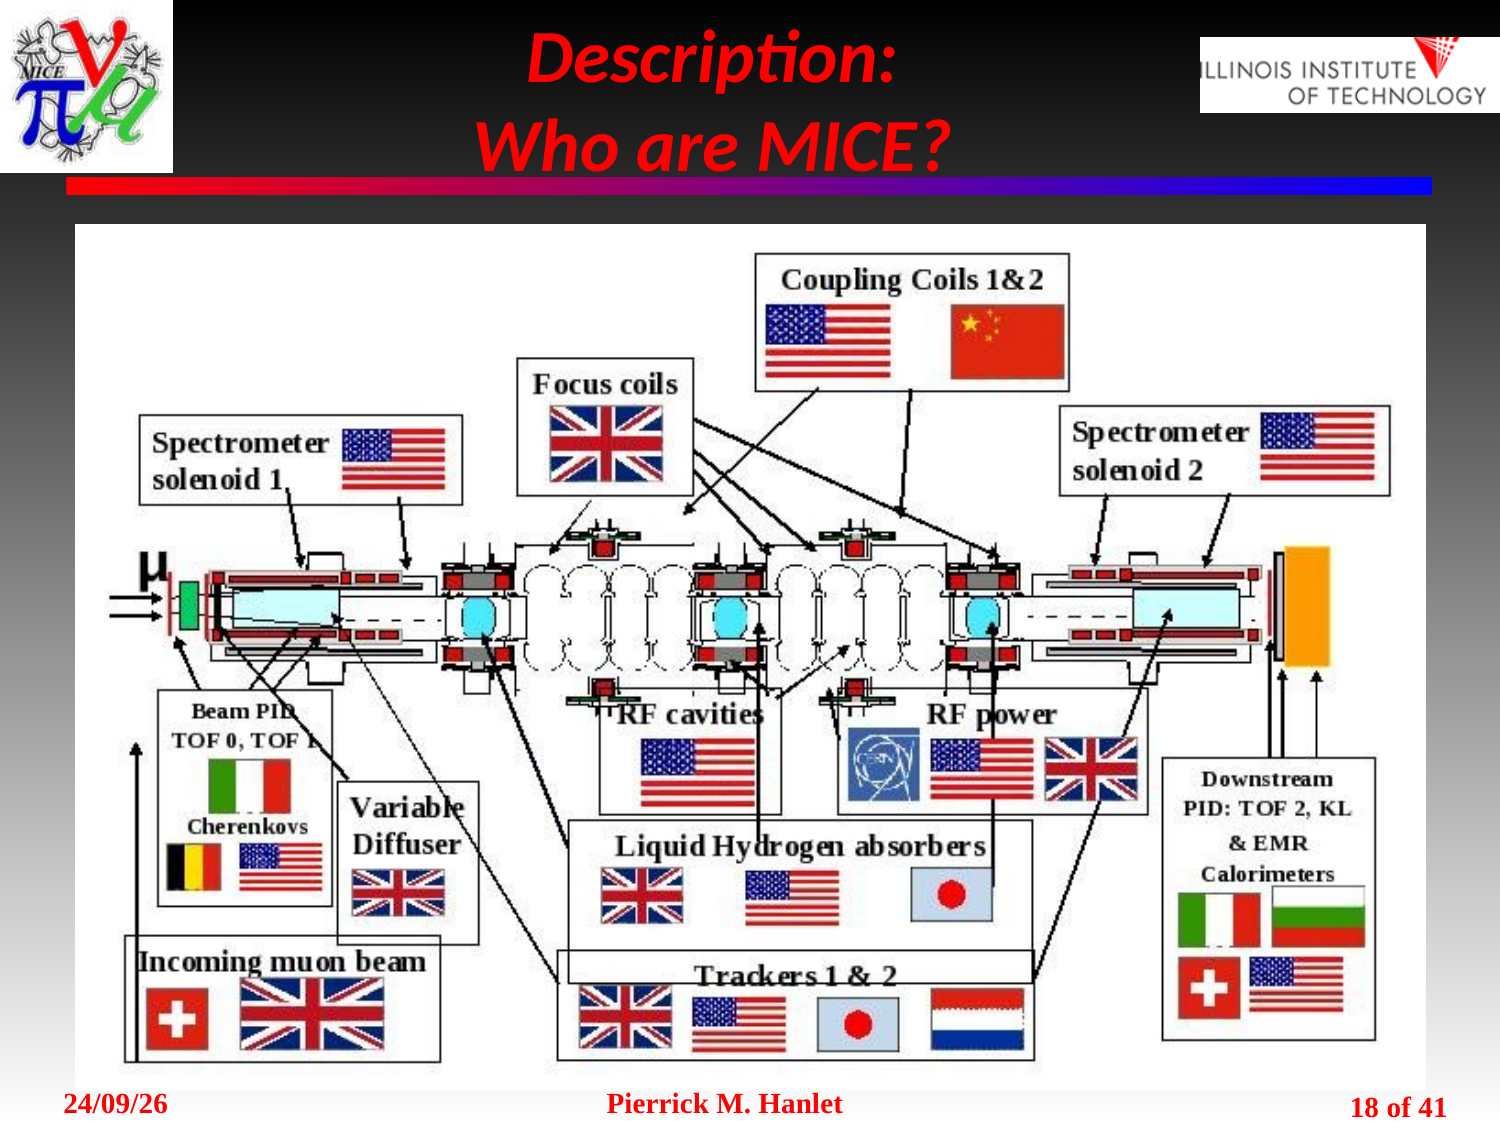

# Description: Who are MICE?
18
Pierrick Hanlet